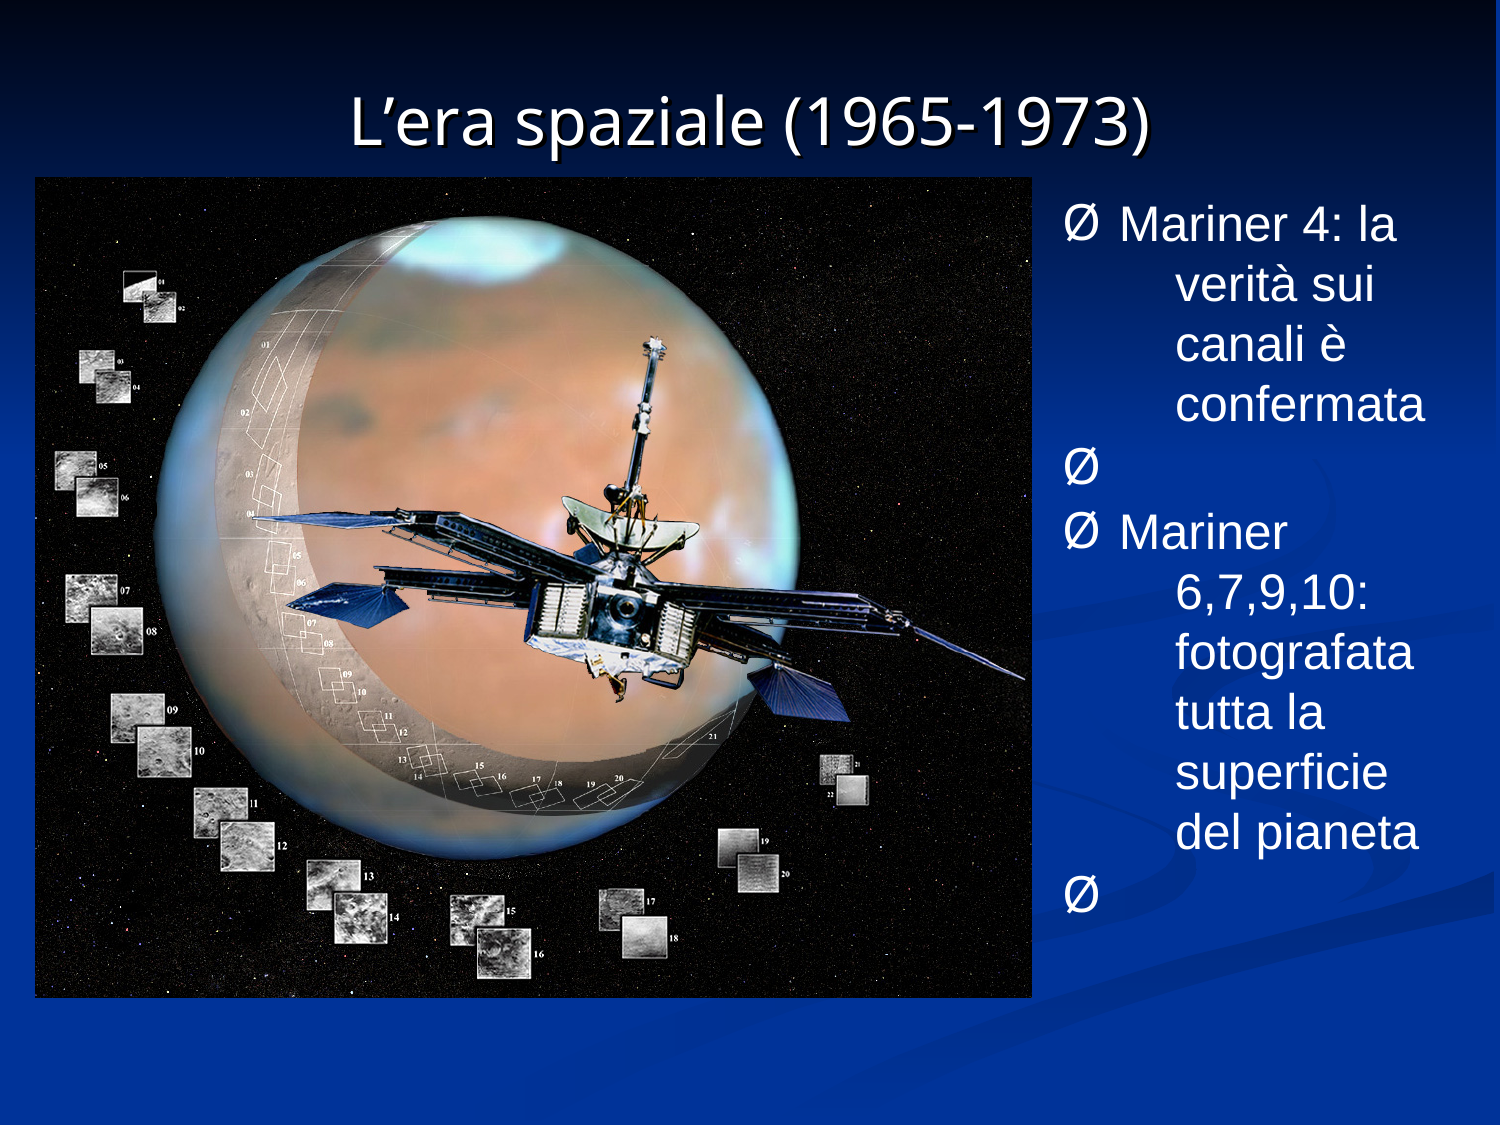

L’era spaziale (1965-1973)
Mariner 4: la verità sui canali è confermata
Mariner 6,7,9,10: fotografata tutta la superficie del pianeta